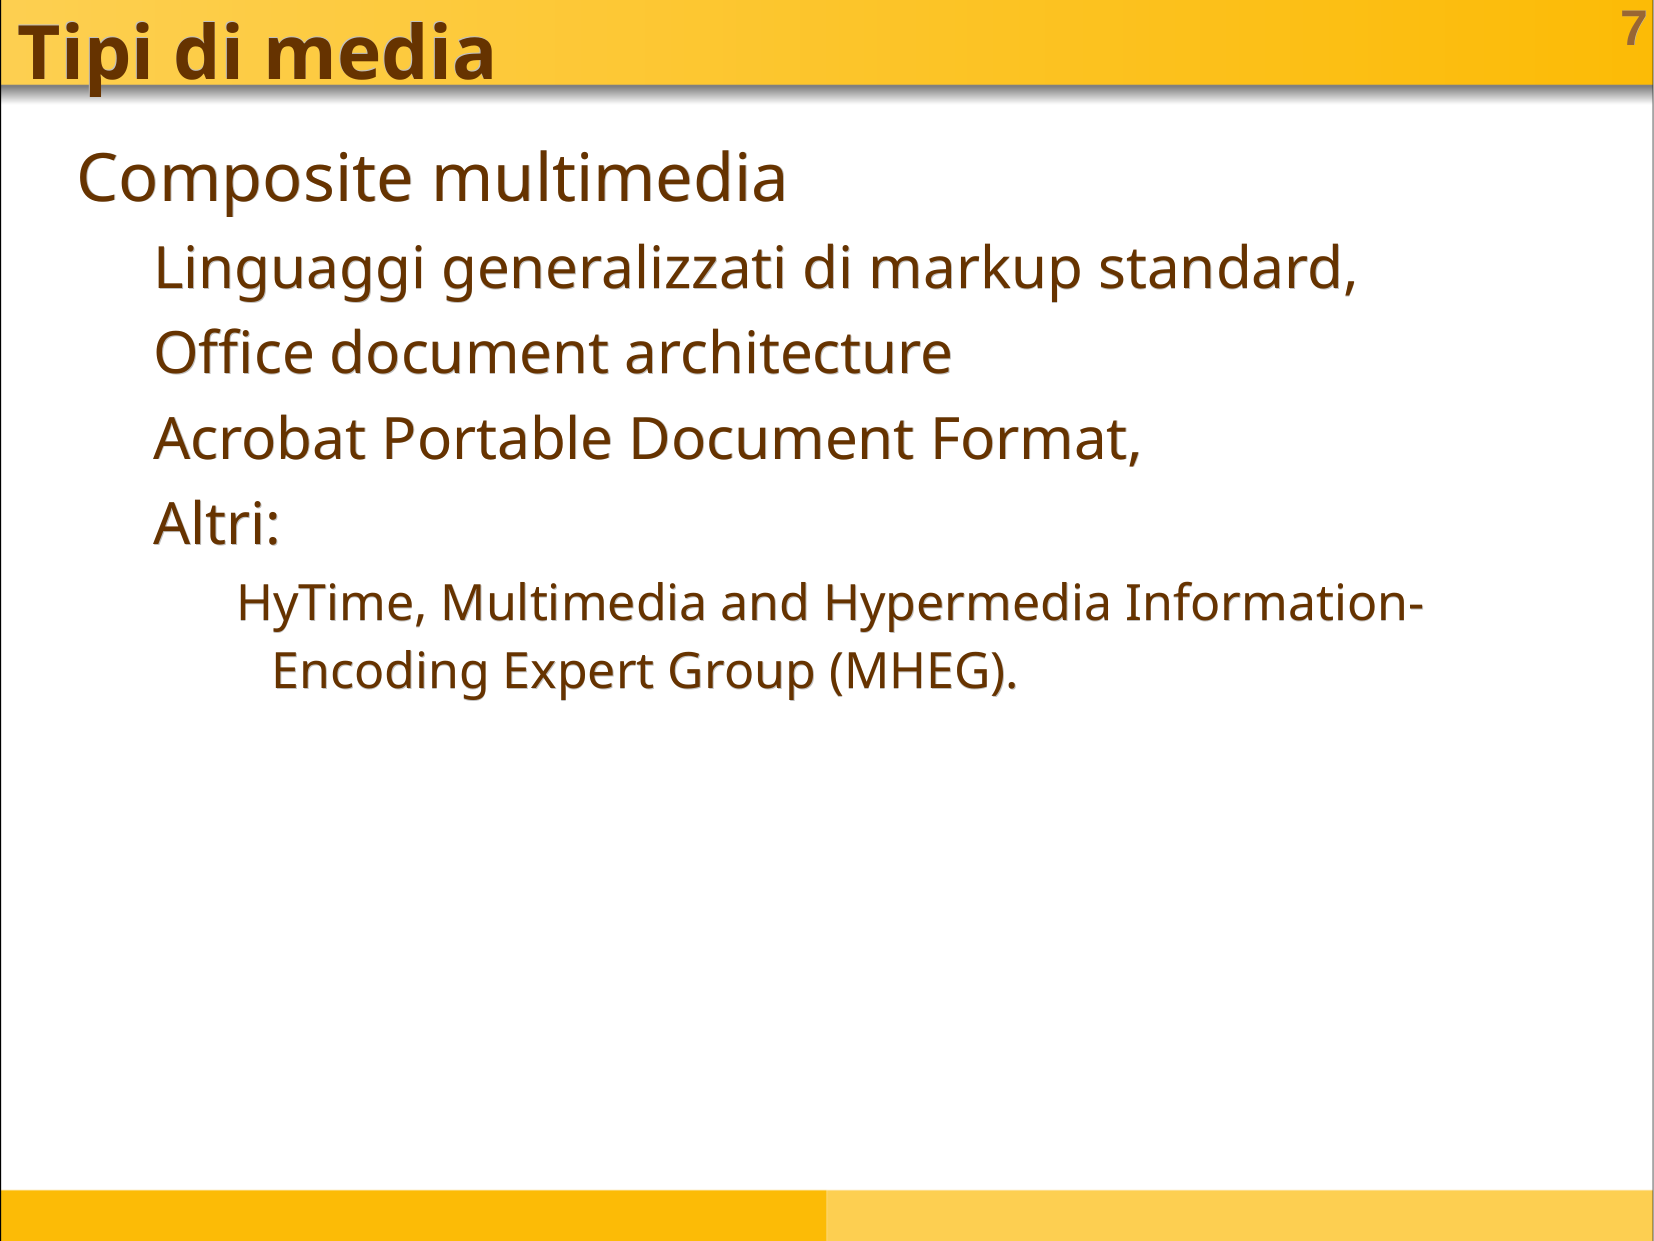

7
# Tipi di media
Composite multimedia
Linguaggi generalizzati di markup standard,
Office document architecture
Acrobat Portable Document Format,
Altri:
HyTime, Multimedia and Hypermedia Information-Encoding Expert Group (MHEG).